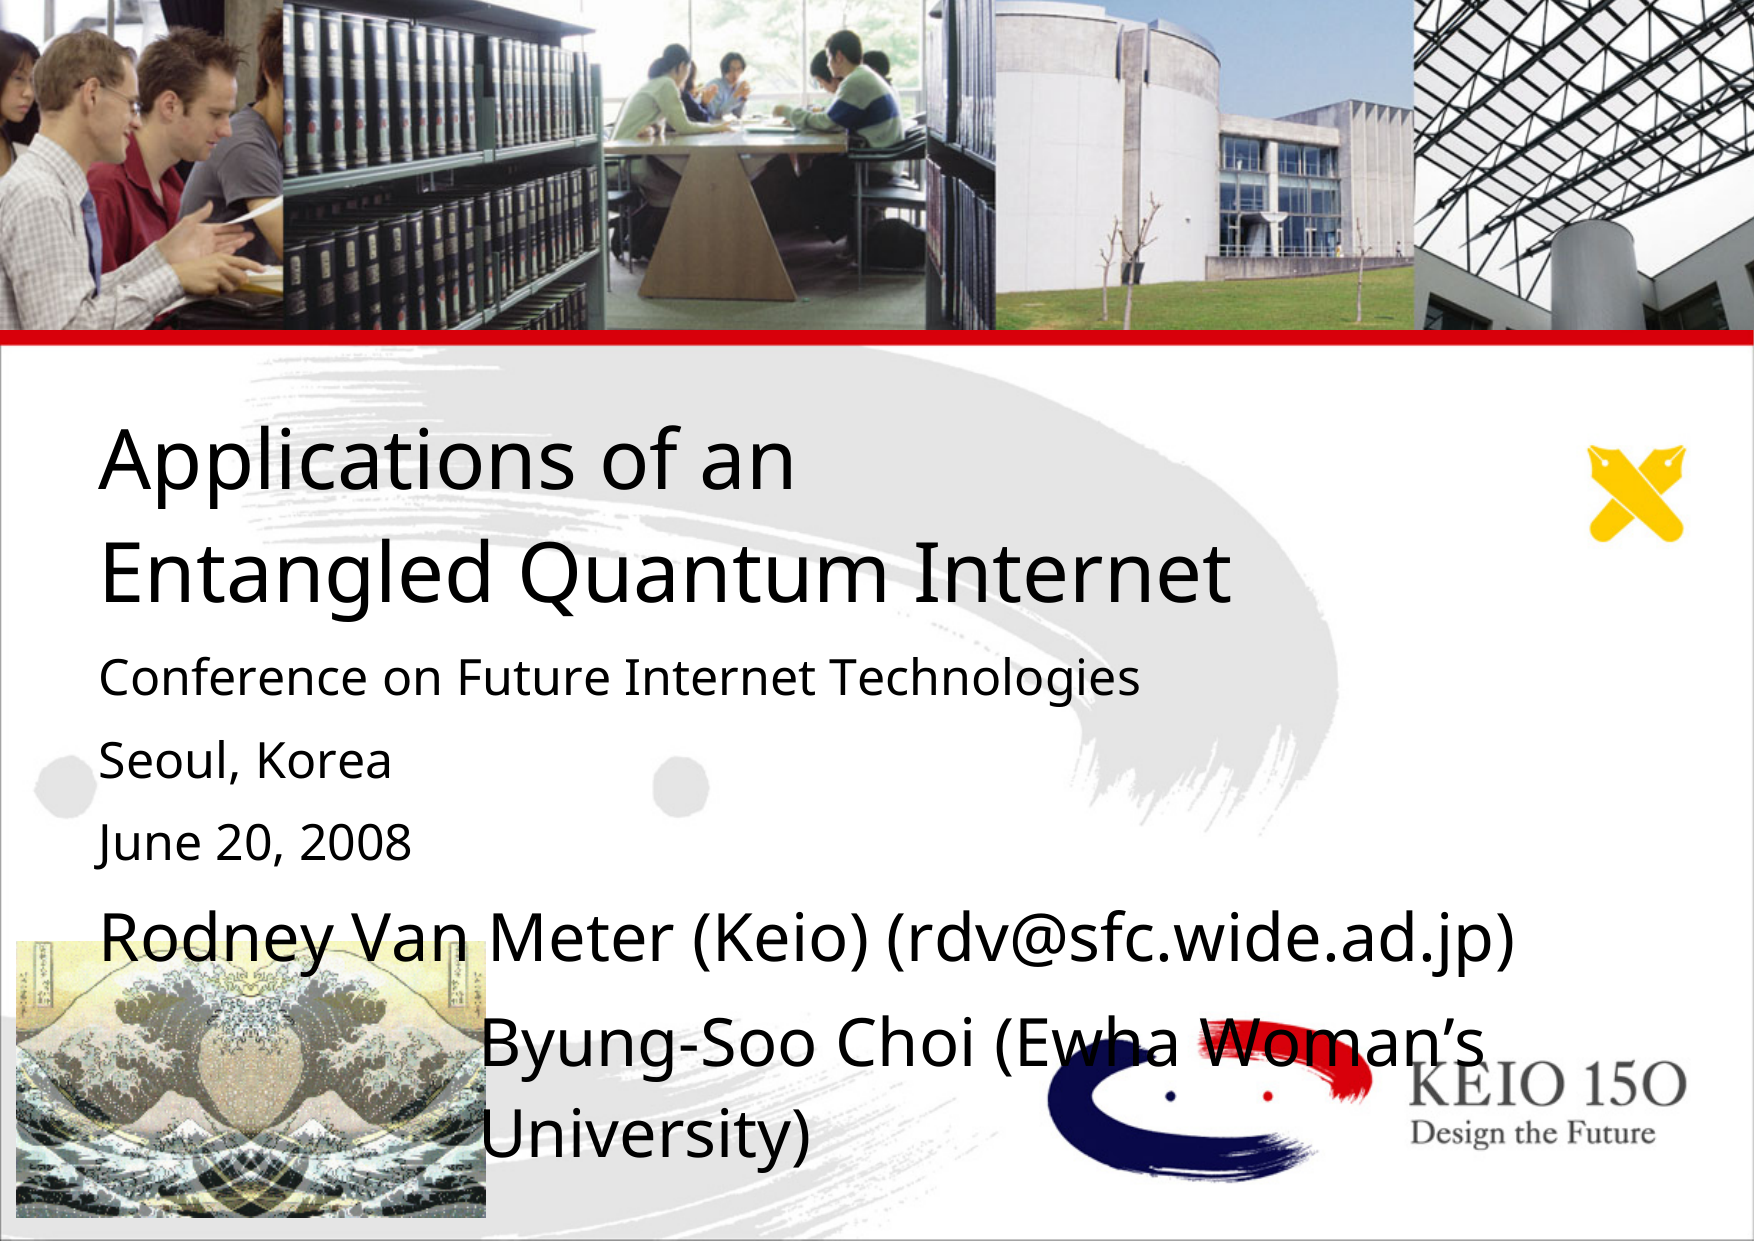

# Applications of an Entangled Quantum Internet
Conference on Future Internet Technologies
Seoul, Korea
June 20, 2008
Rodney Van Meter (Keio) (rdv@sfc.wide.ad.jp)
 Byung-Soo Choi (Ewha Woman’s
 University)